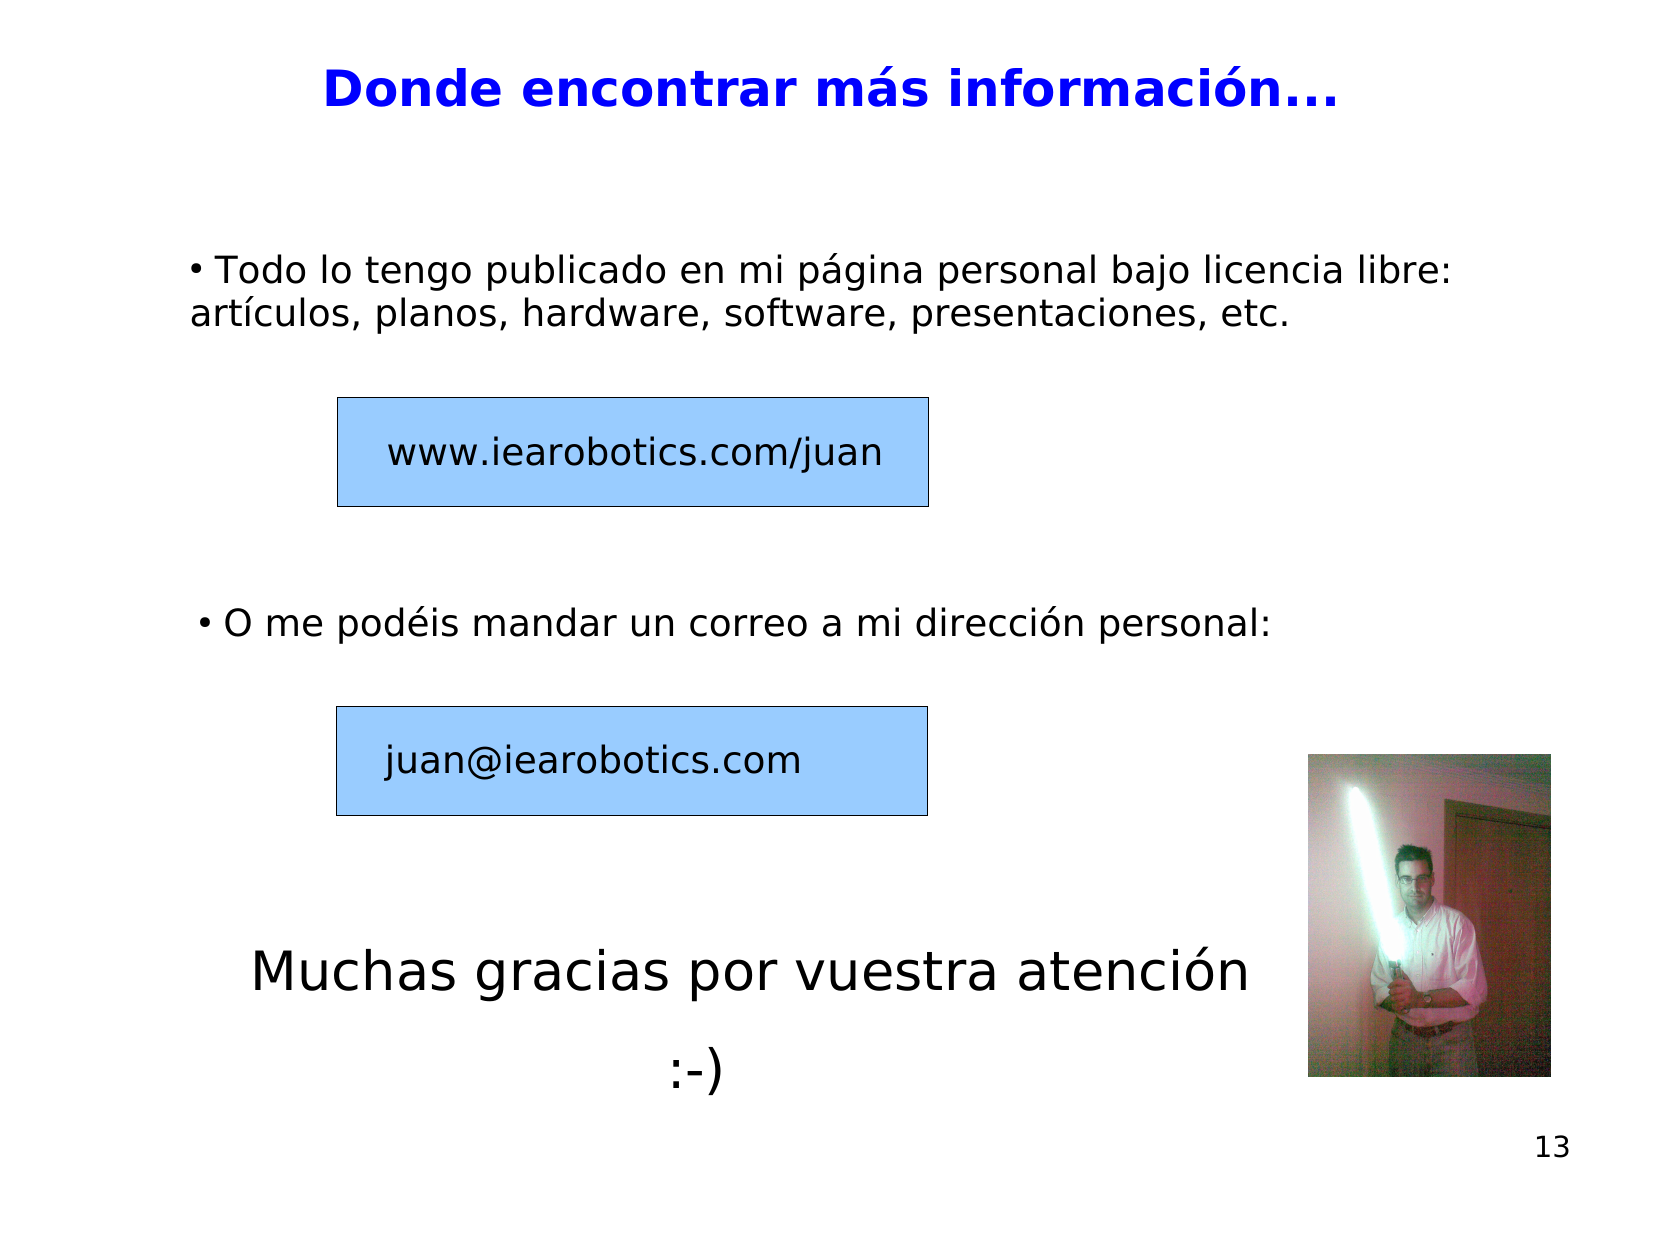

Donde encontrar más información...
 Todo lo tengo publicado en mi página personal bajo licencia libre: artículos, planos, hardware, software, presentaciones, etc.
www.iearobotics.com/juan
 O me podéis mandar un correo a mi dirección personal:
juan@iearobotics.com
Muchas gracias por vuestra atención
:-)
13